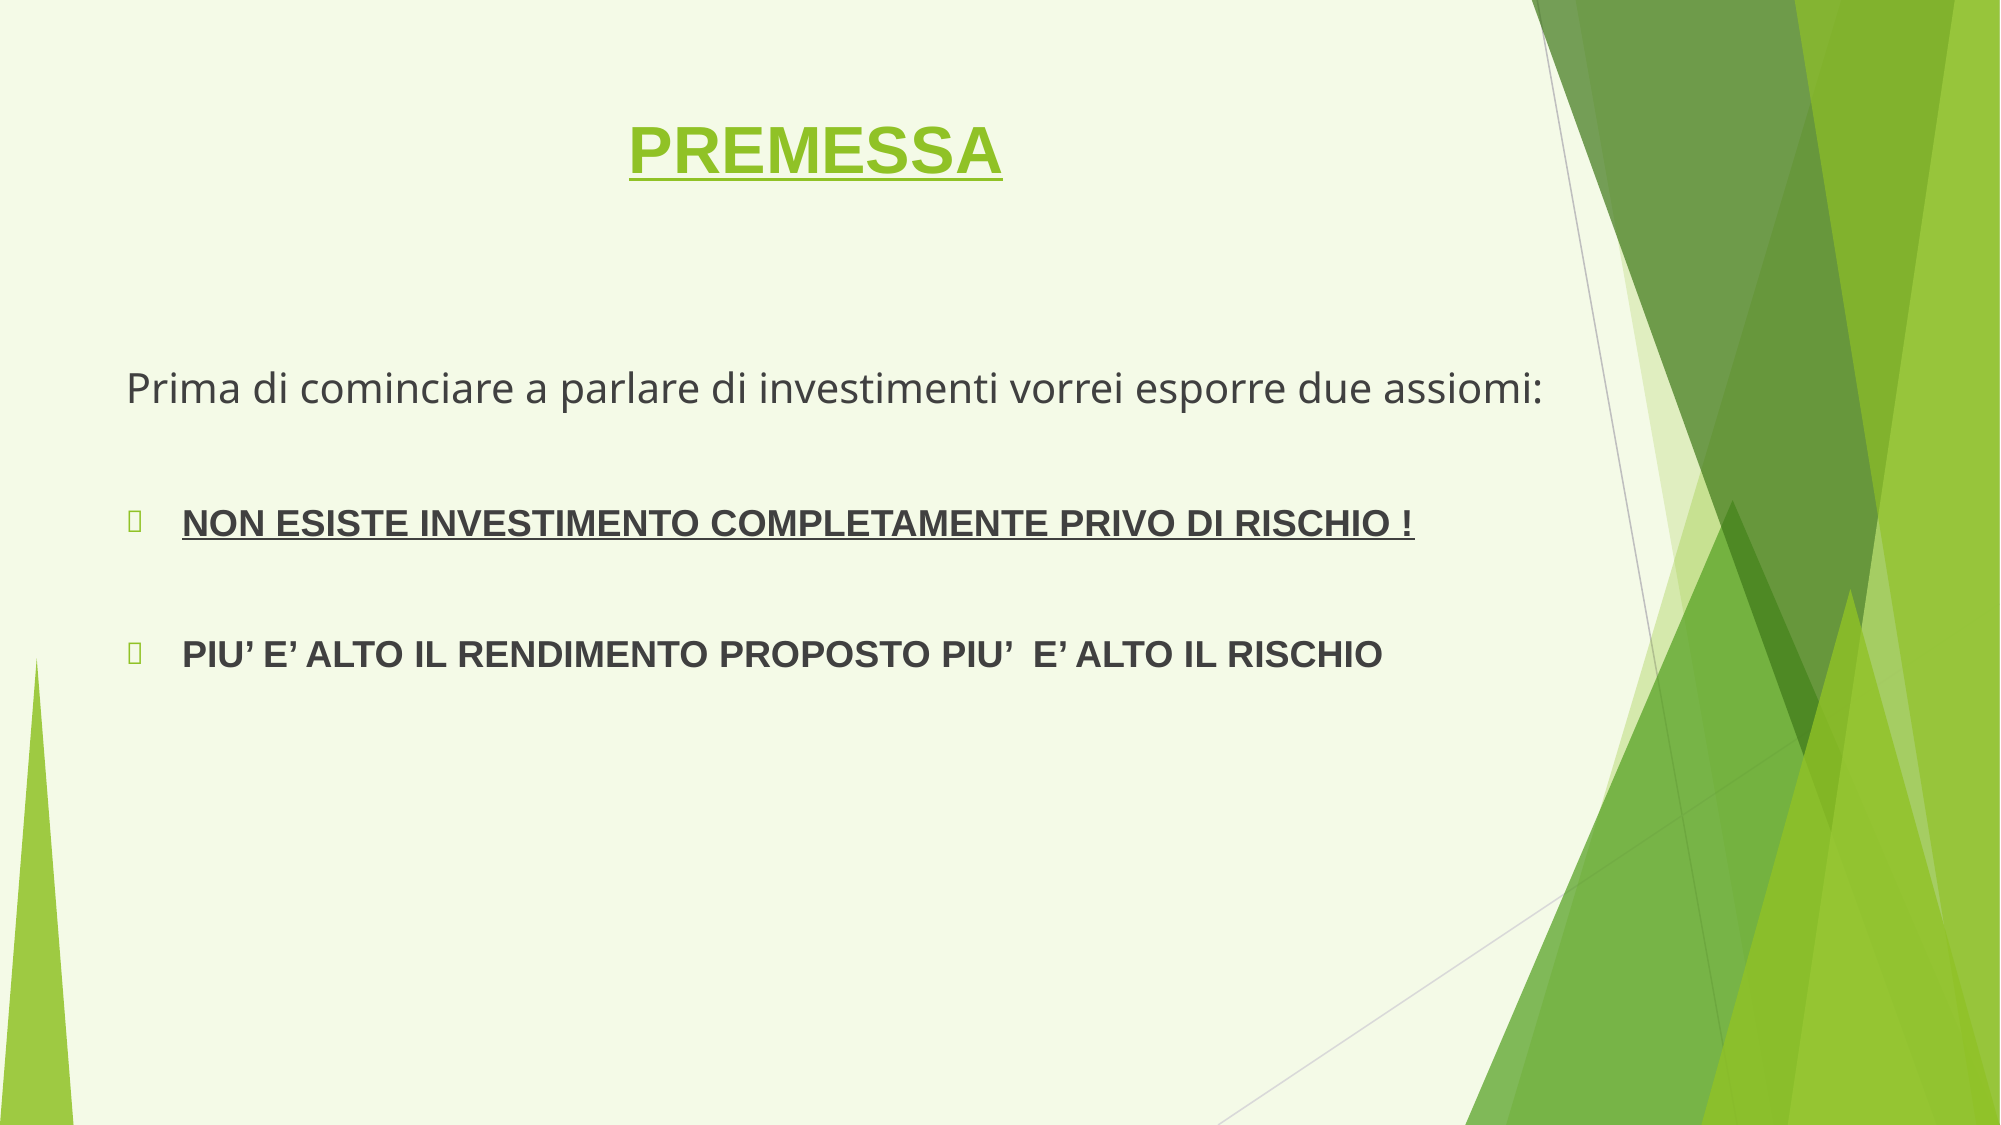

# PREMESSA
Prima di cominciare a parlare di investimenti vorrei esporre due assiomi:
NON ESISTE INVESTIMENTO COMPLETAMENTE PRIVO DI RISCHIO !
PIU’ E’ ALTO IL RENDIMENTO PROPOSTO PIU’ E’ ALTO IL RISCHIO